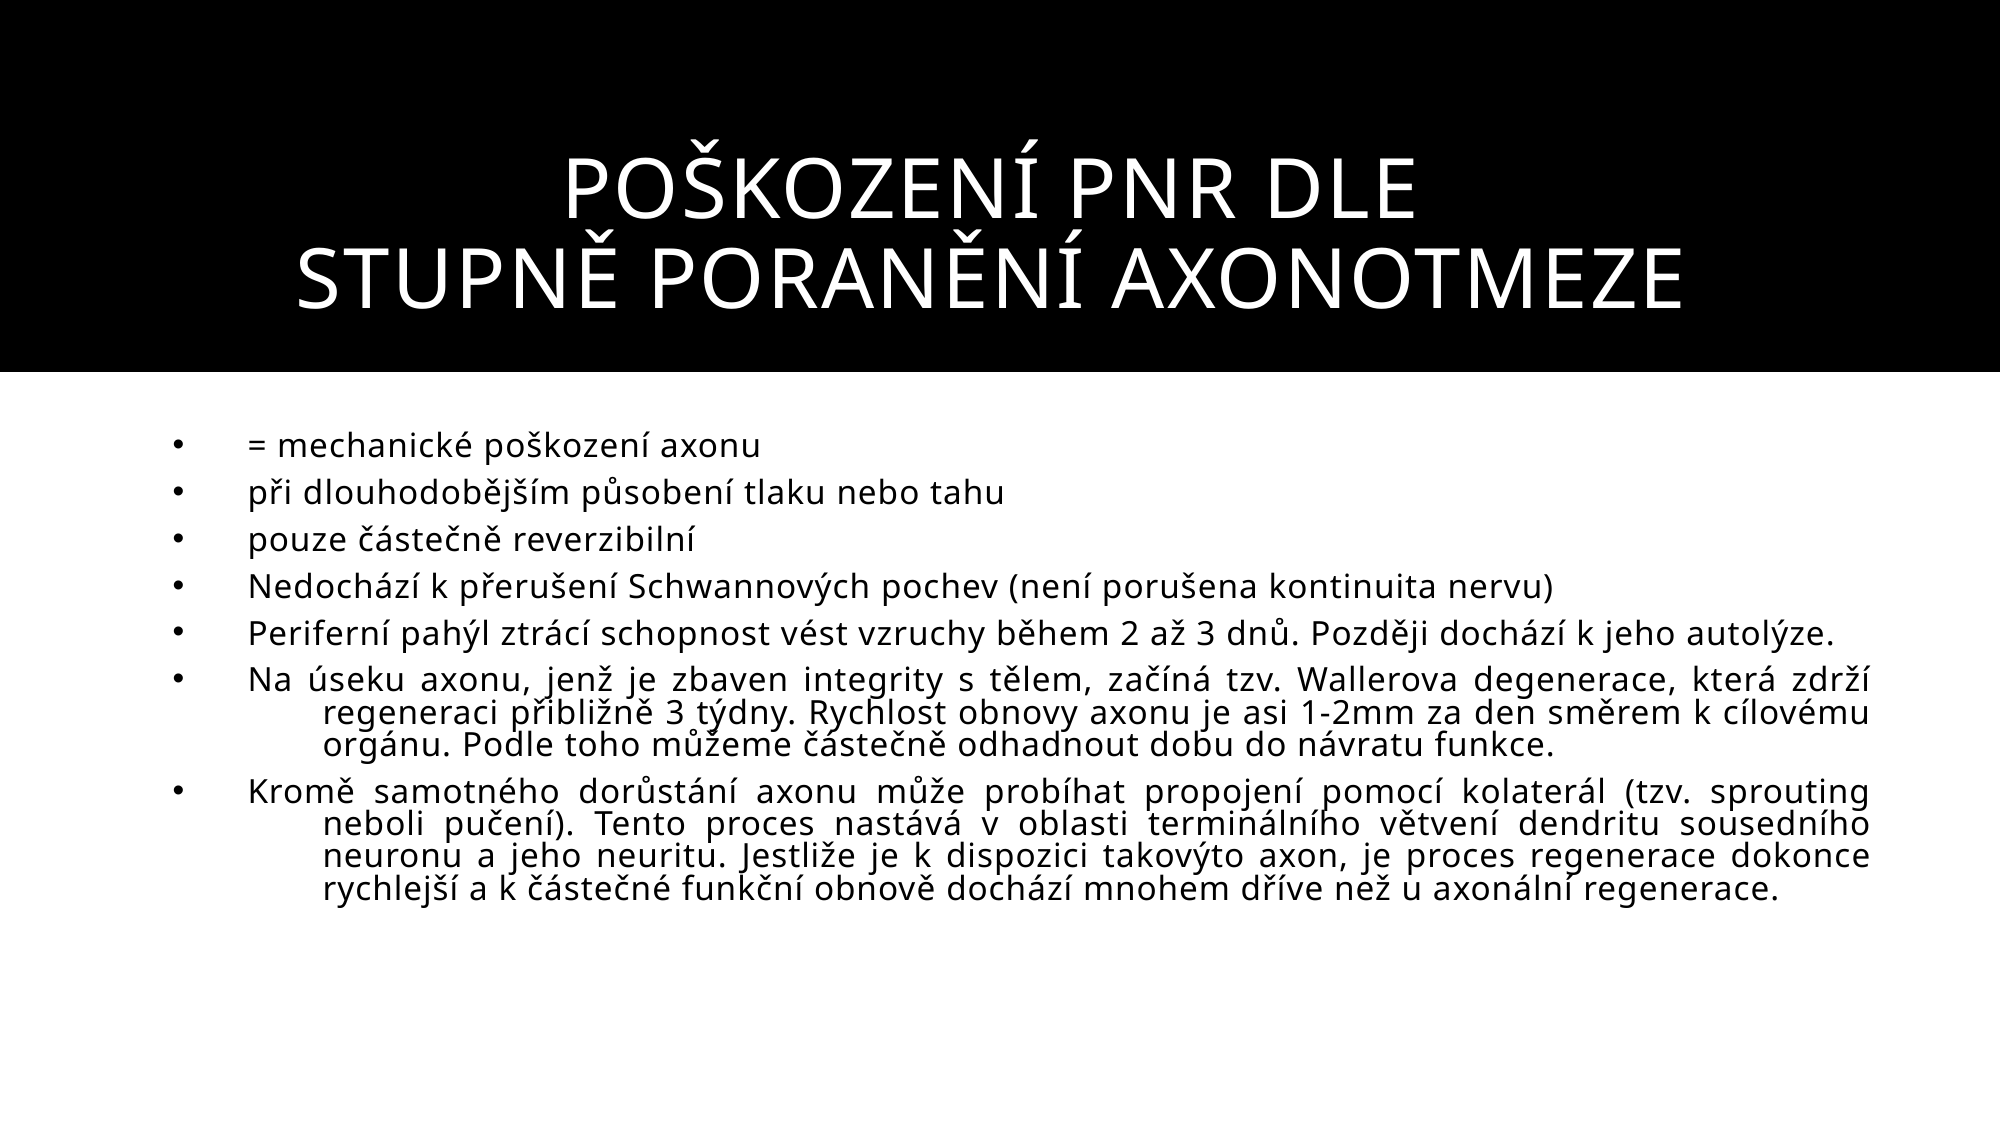

# POŠKOZENÍ PNR DLE STUPNĚ PORANĚNÍ Axonotmeze
= mechanické poškození axonu
při dlouhodobějším působení tlaku nebo tahu
pouze částečně reverzibilní
Nedochází k přerušení Schwannových pochev (není porušena kontinuita nervu)
Periferní pahýl ztrácí schopnost vést vzruchy během 2 až 3 dnů. Později dochází k jeho autolýze.
Na úseku axonu, jenž je zbaven integrity s tělem, začíná tzv. Wallerova degenerace, která zdrží regeneraci přibližně 3 týdny. Rychlost obnovy axonu je asi 1-2mm za den směrem k cílovému orgánu. Podle toho můžeme částečně odhadnout dobu do návratu funkce.
Kromě samotného dorůstání axonu může probíhat propojení pomocí kolaterál (tzv. sprouting neboli pučení). Tento proces nastává v oblasti terminálního větvení dendritu sousedního neuronu a jeho neuritu. Jestliže je k dispozici takovýto axon, je proces regenerace dokonce rychlejší a k částečné funkční obnově dochází mnohem dříve než u axonální regenerace.